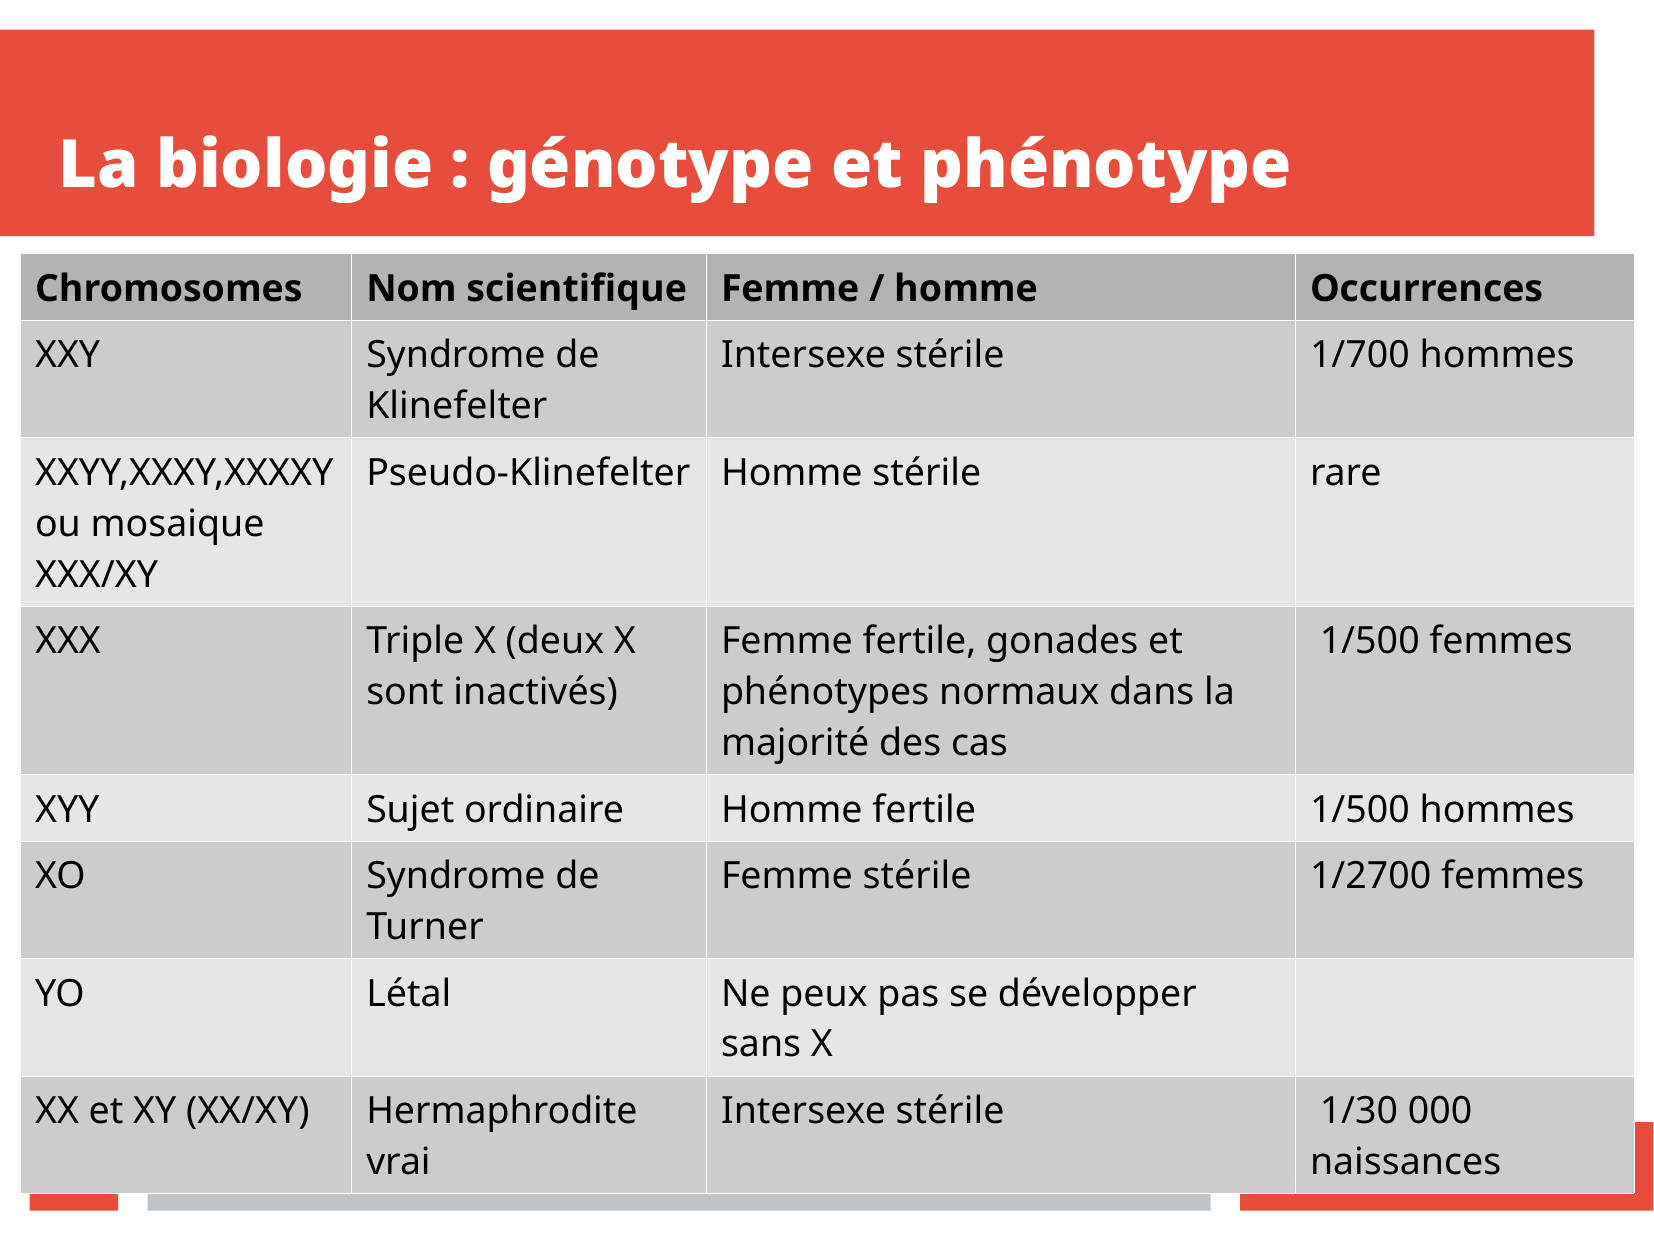

# La biologie : génotype et phénotype
| Chromosomes | Nom scientifique | Femme / homme | Occurrences |
| --- | --- | --- | --- |
| XXY | Syndrome de Klinefelter | Intersexe stérile | 1/700 hommes |
| XXYY,XXXY,XXXXY ou mosaique XXX/XY | Pseudo-Klinefelter | Homme stérile | rare |
| XXX | Triple X (deux X sont inactivés) | Femme fertile, gonades et phénotypes normaux dans la majorité des cas | 1/500 femmes |
| XYY | Sujet ordinaire | Homme fertile | 1/500 hommes |
| XO | Syndrome de Turner | Femme stérile | 1/2700 femmes |
| YO | Létal | Ne peux pas se développer sans X | |
| XX et XY (XX/XY) | Hermaphrodite vrai | Intersexe stérile | 1/30 000 naissances |
7